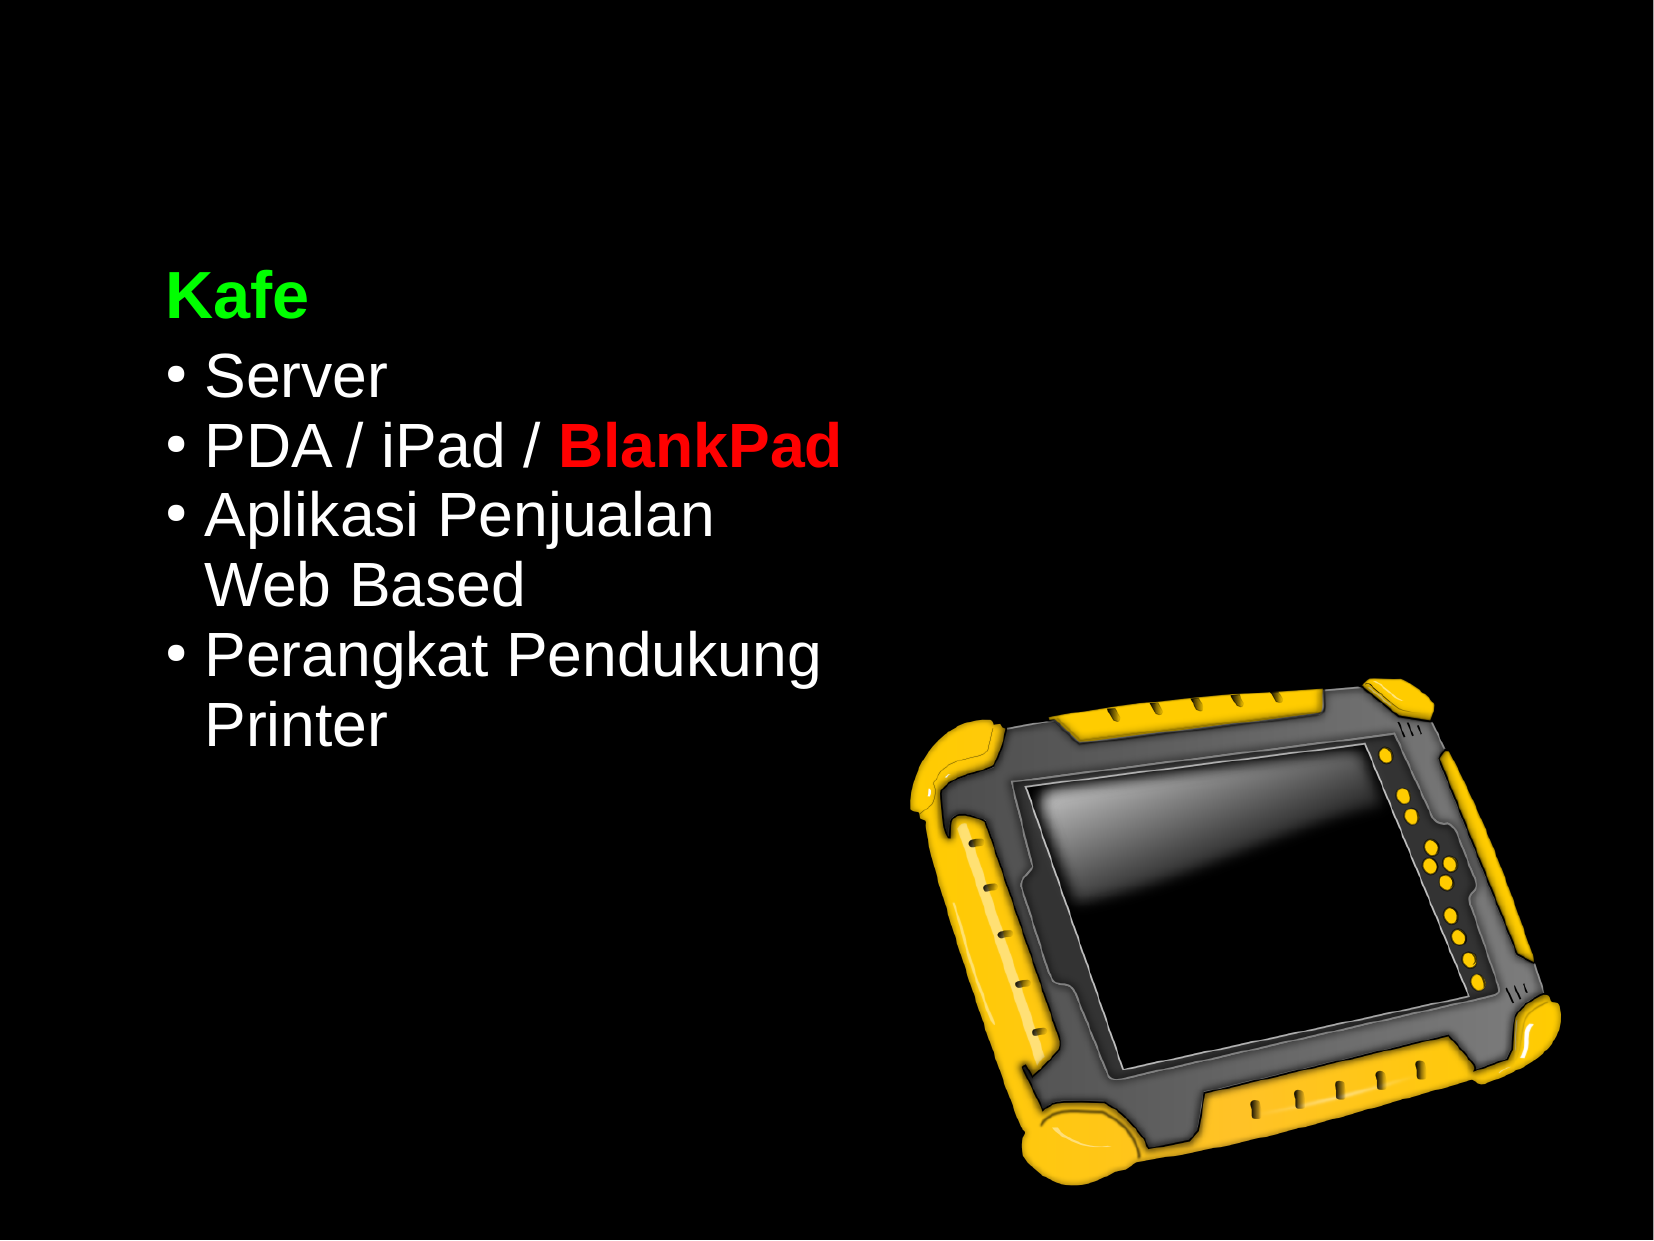

Kafe
 Server
 PDA / iPad / BlankPad
 Aplikasi Penjualan
 Web Based
 Perangkat Pendukung
 Printer